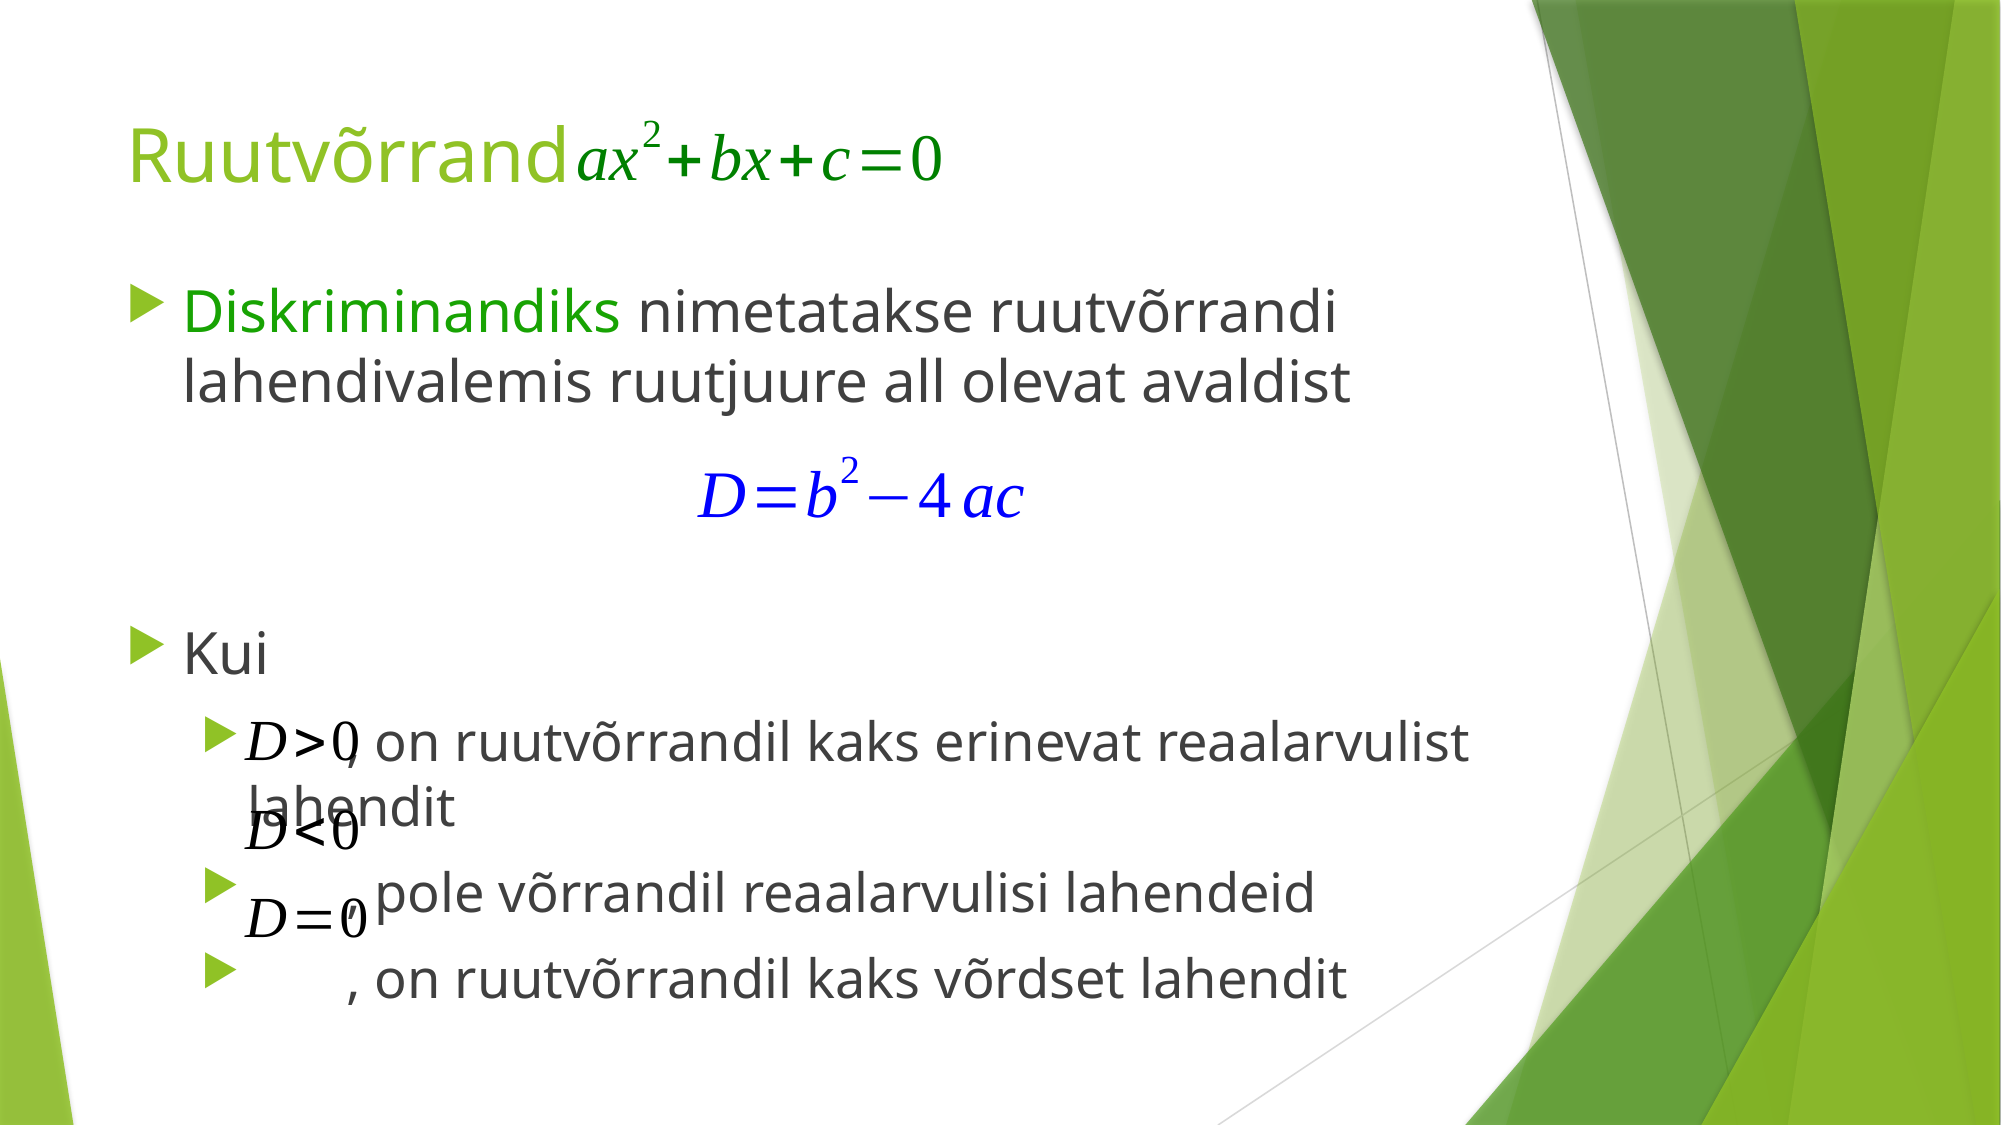

# Ruutvõrrand
Diskriminandiks nimetatakse ruutvõrrandi lahendivalemis ruutjuure all olevat avaldist
Kui
 , on ruutvõrrandil kaks erinevat reaalarvulist lahendit
 , pole võrrandil reaalarvulisi lahendeid
 , on ruutvõrrandil kaks võrdset lahendit